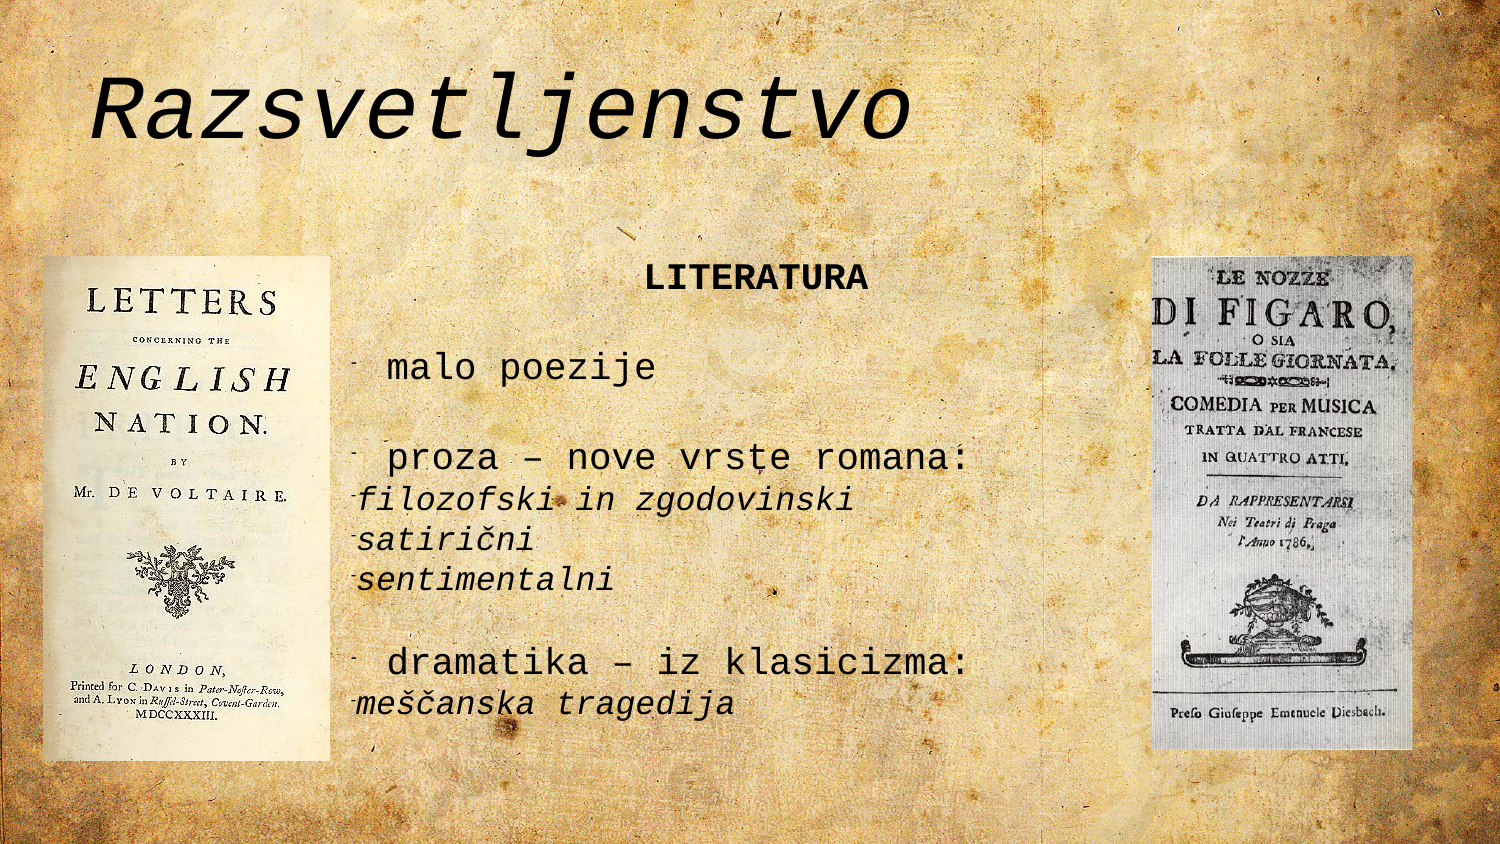

LITERATURA
malo poezije
proza – nove vrste romana:
filozofski in zgodovinski
satirični
sentimentalni
dramatika – iz klasicizma:
meščanska tragedija